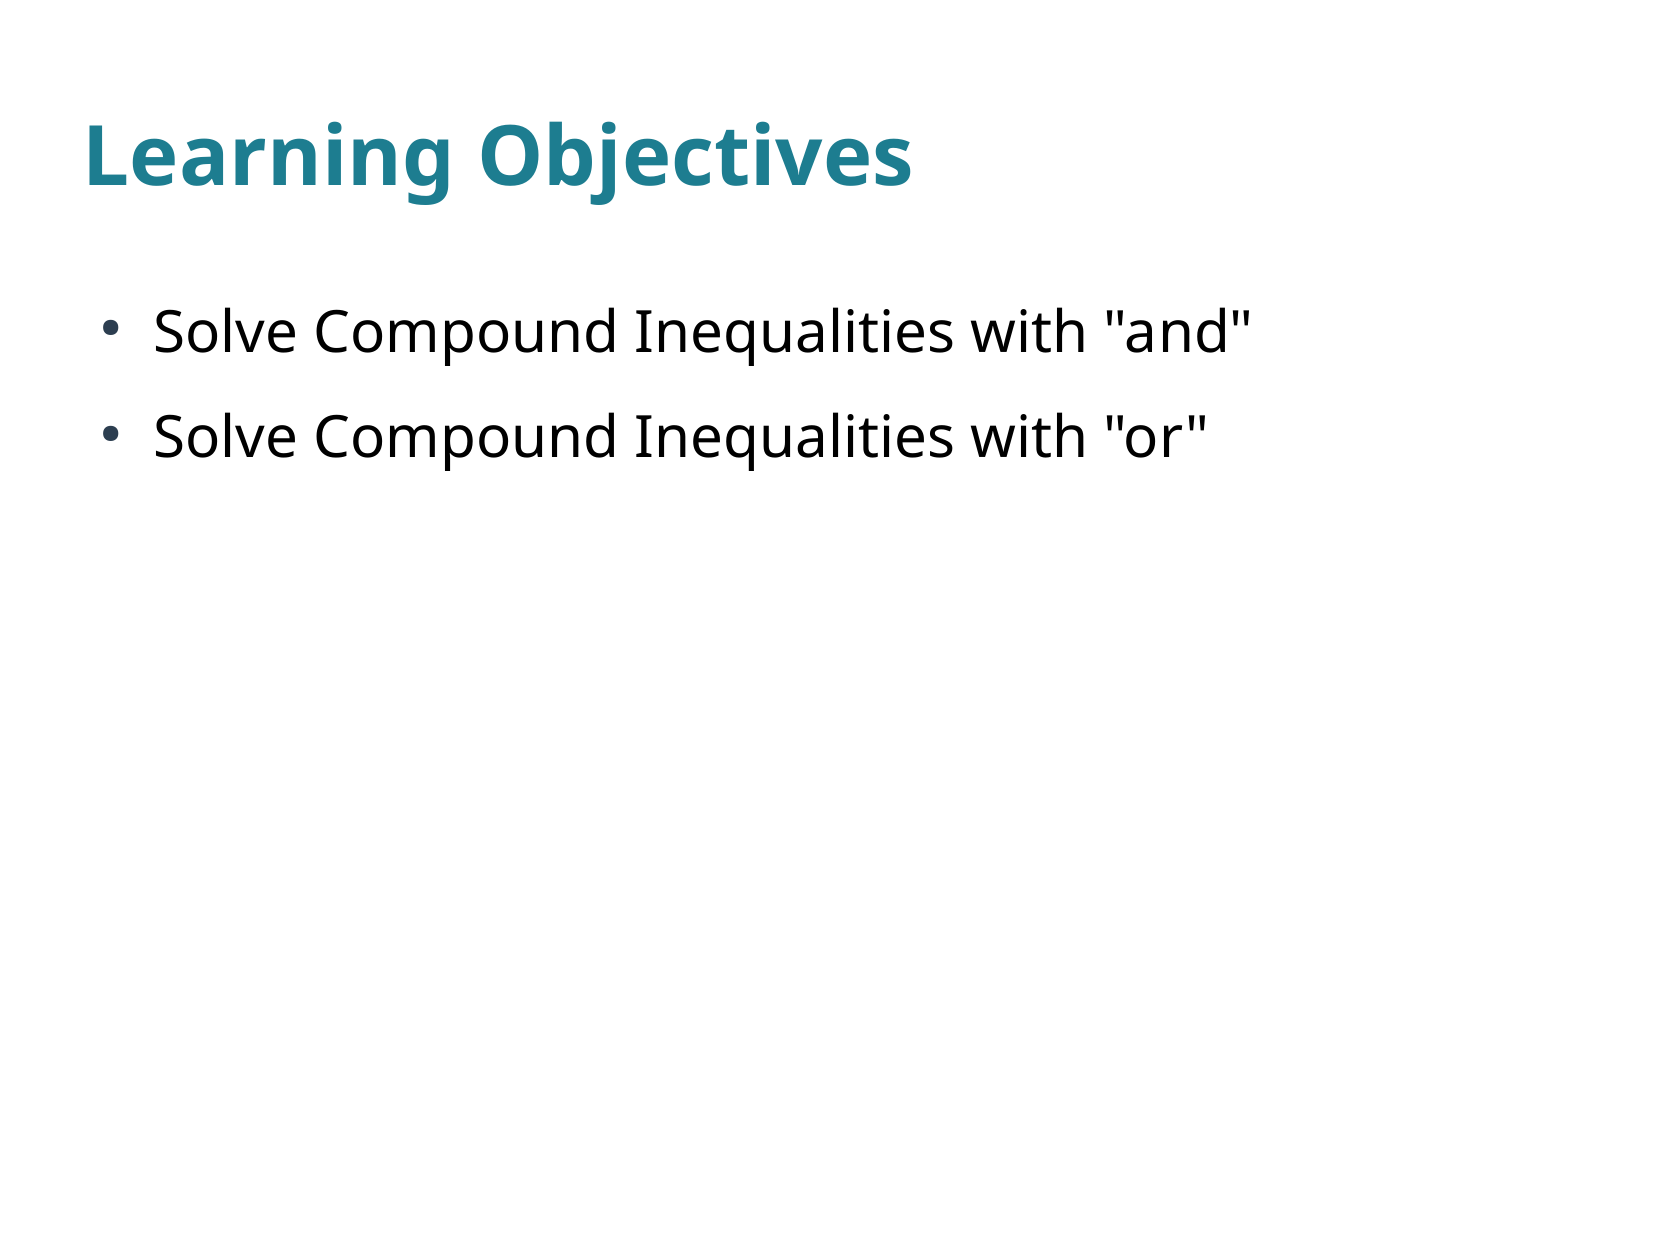

# Learning Objectives
Solve Compound Inequalities with "and"
Solve Compound Inequalities with "or"